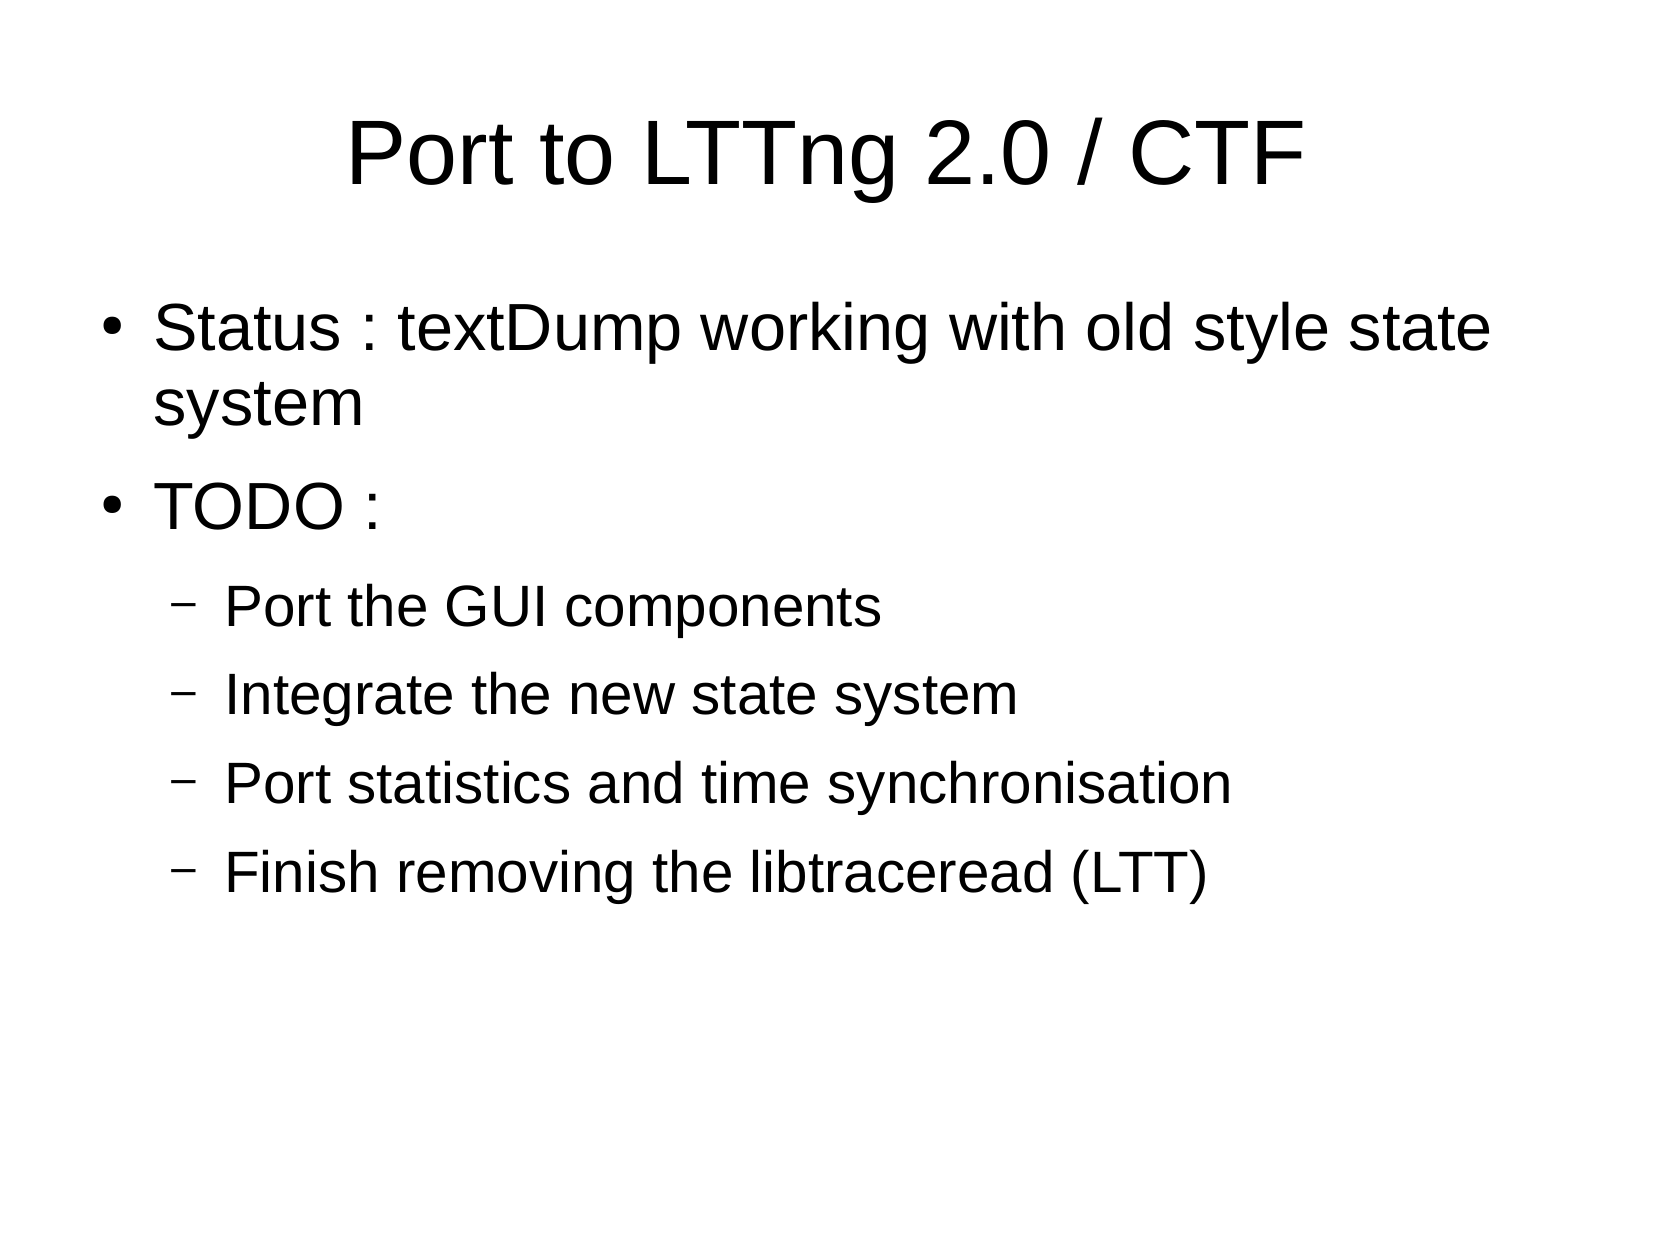

# Port to LTTng 2.0 / CTF
Status : textDump working with old style state system
TODO :
Port the GUI components
Integrate the new state system
Port statistics and time synchronisation
Finish removing the libtraceread (LTT)